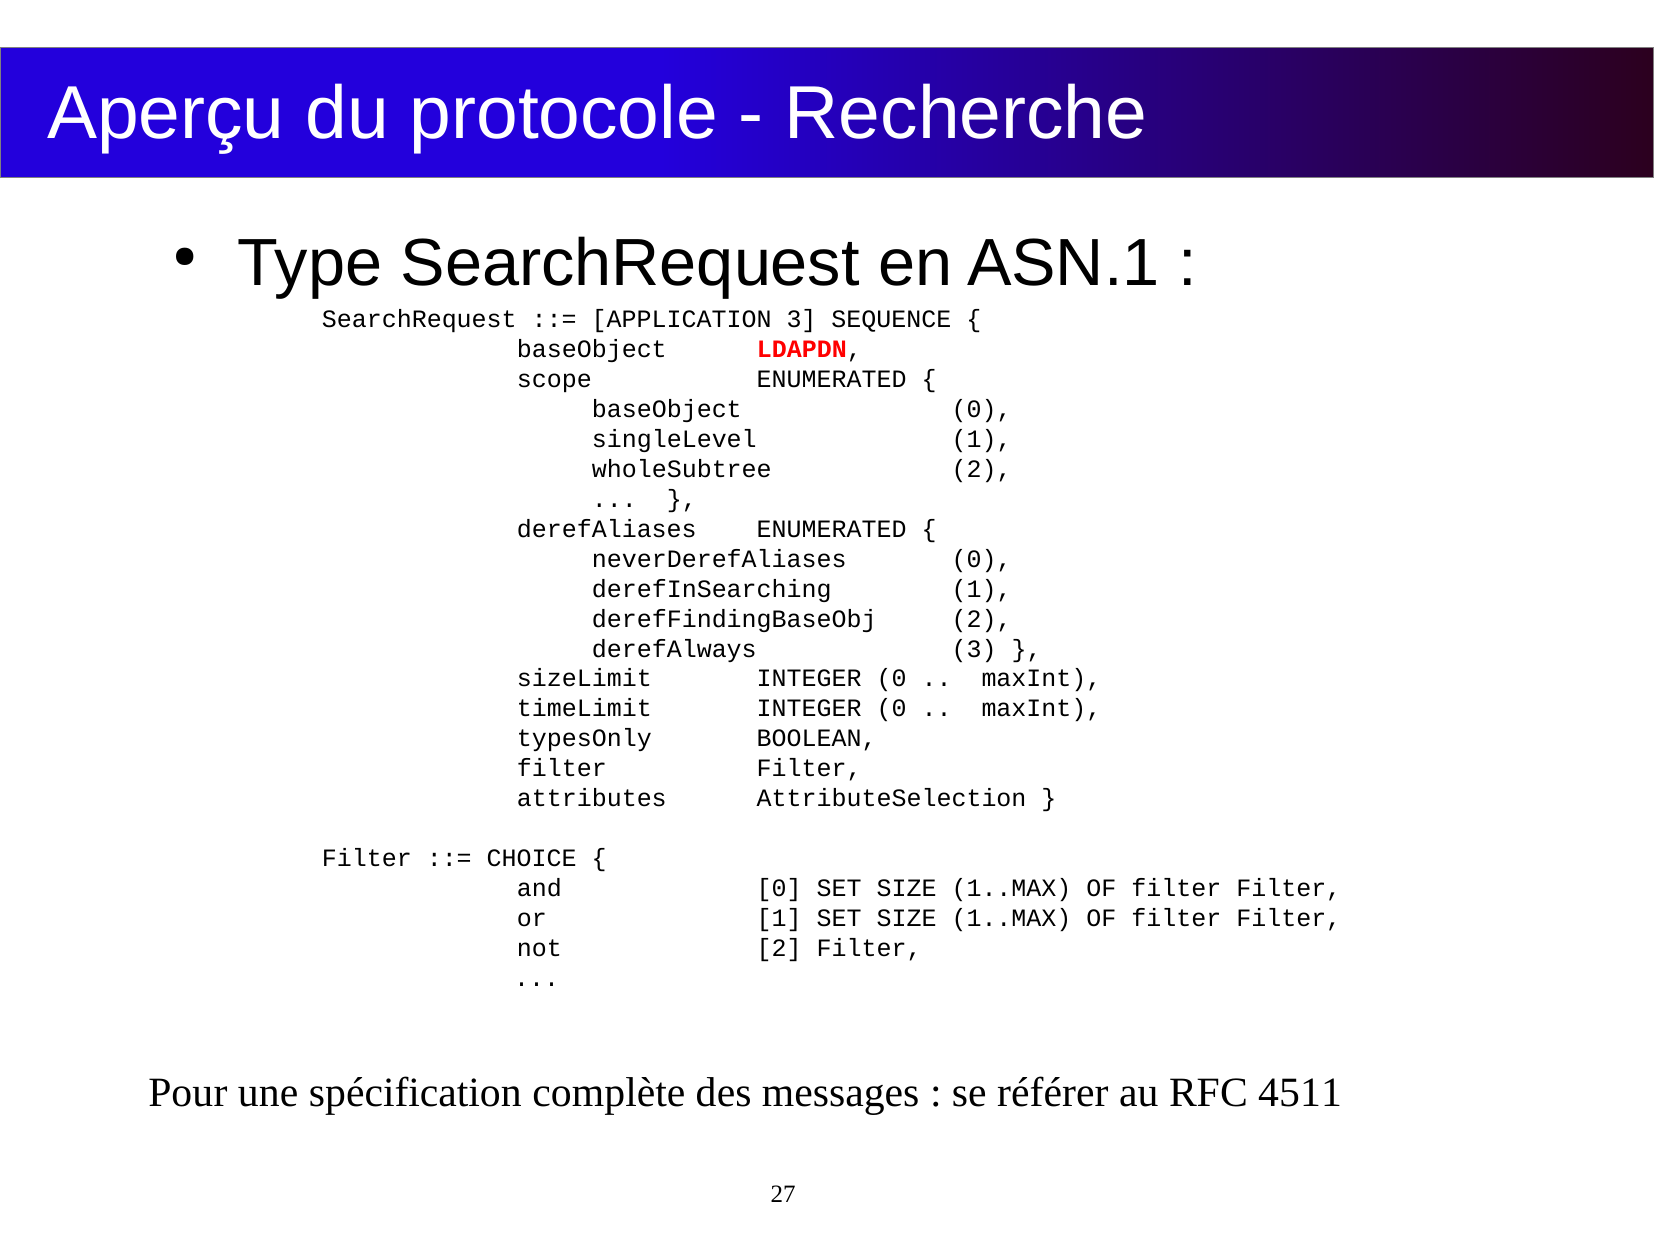

# Aperçu du protocole - Recherche
Type SearchRequest en ASN.1 :
SearchRequest ::= [APPLICATION 3] SEQUENCE {
 baseObject LDAPDN,
 scope ENUMERATED {
 baseObject (0),
 singleLevel (1),
 wholeSubtree (2),
 ... },
 derefAliases ENUMERATED {
 neverDerefAliases (0),
 derefInSearching (1),
 derefFindingBaseObj (2),
 derefAlways (3) },
 sizeLimit INTEGER (0 .. maxInt),
 timeLimit INTEGER (0 .. maxInt),
 typesOnly BOOLEAN,
 filter Filter,
 attributes AttributeSelection }
Filter ::= CHOICE {
 and [0] SET SIZE (1..MAX) OF filter Filter,
 or [1] SET SIZE (1..MAX) OF filter Filter,
 not [2] Filter,
		 ...
Pour une spécification complète des messages : se référer au RFC 4511